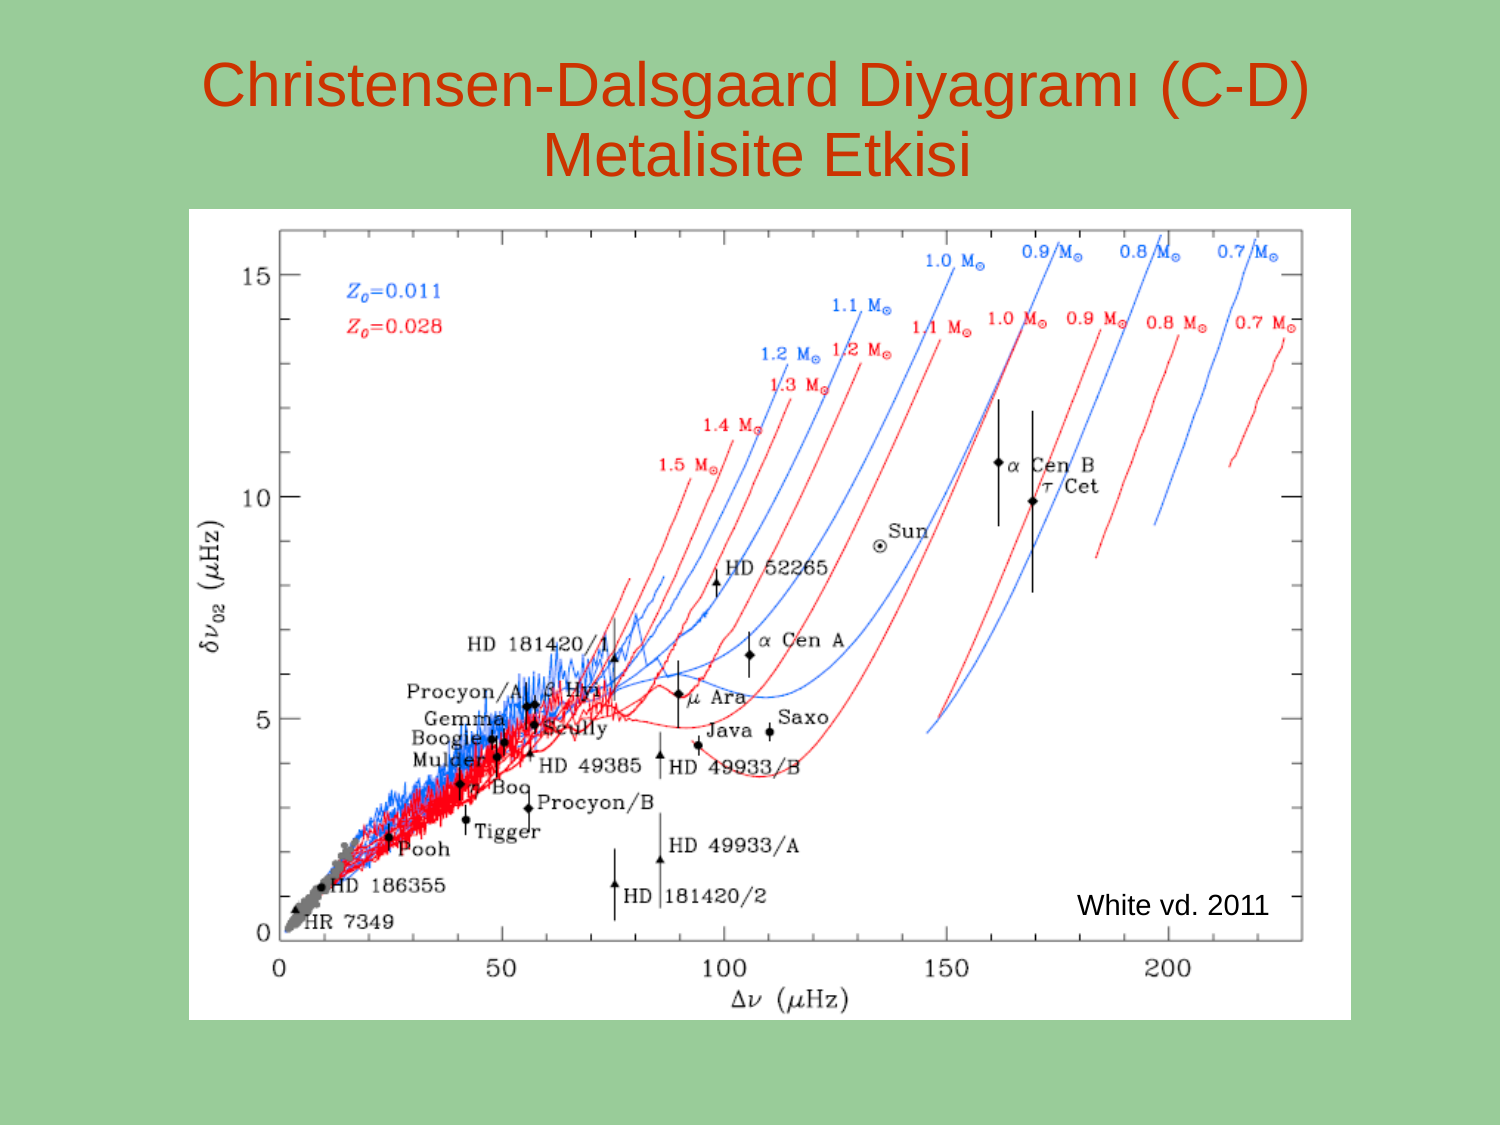

# Christensen-Dalsgaard Diyagramı (C-D) Metalisite Etkisi
White vd. 2011